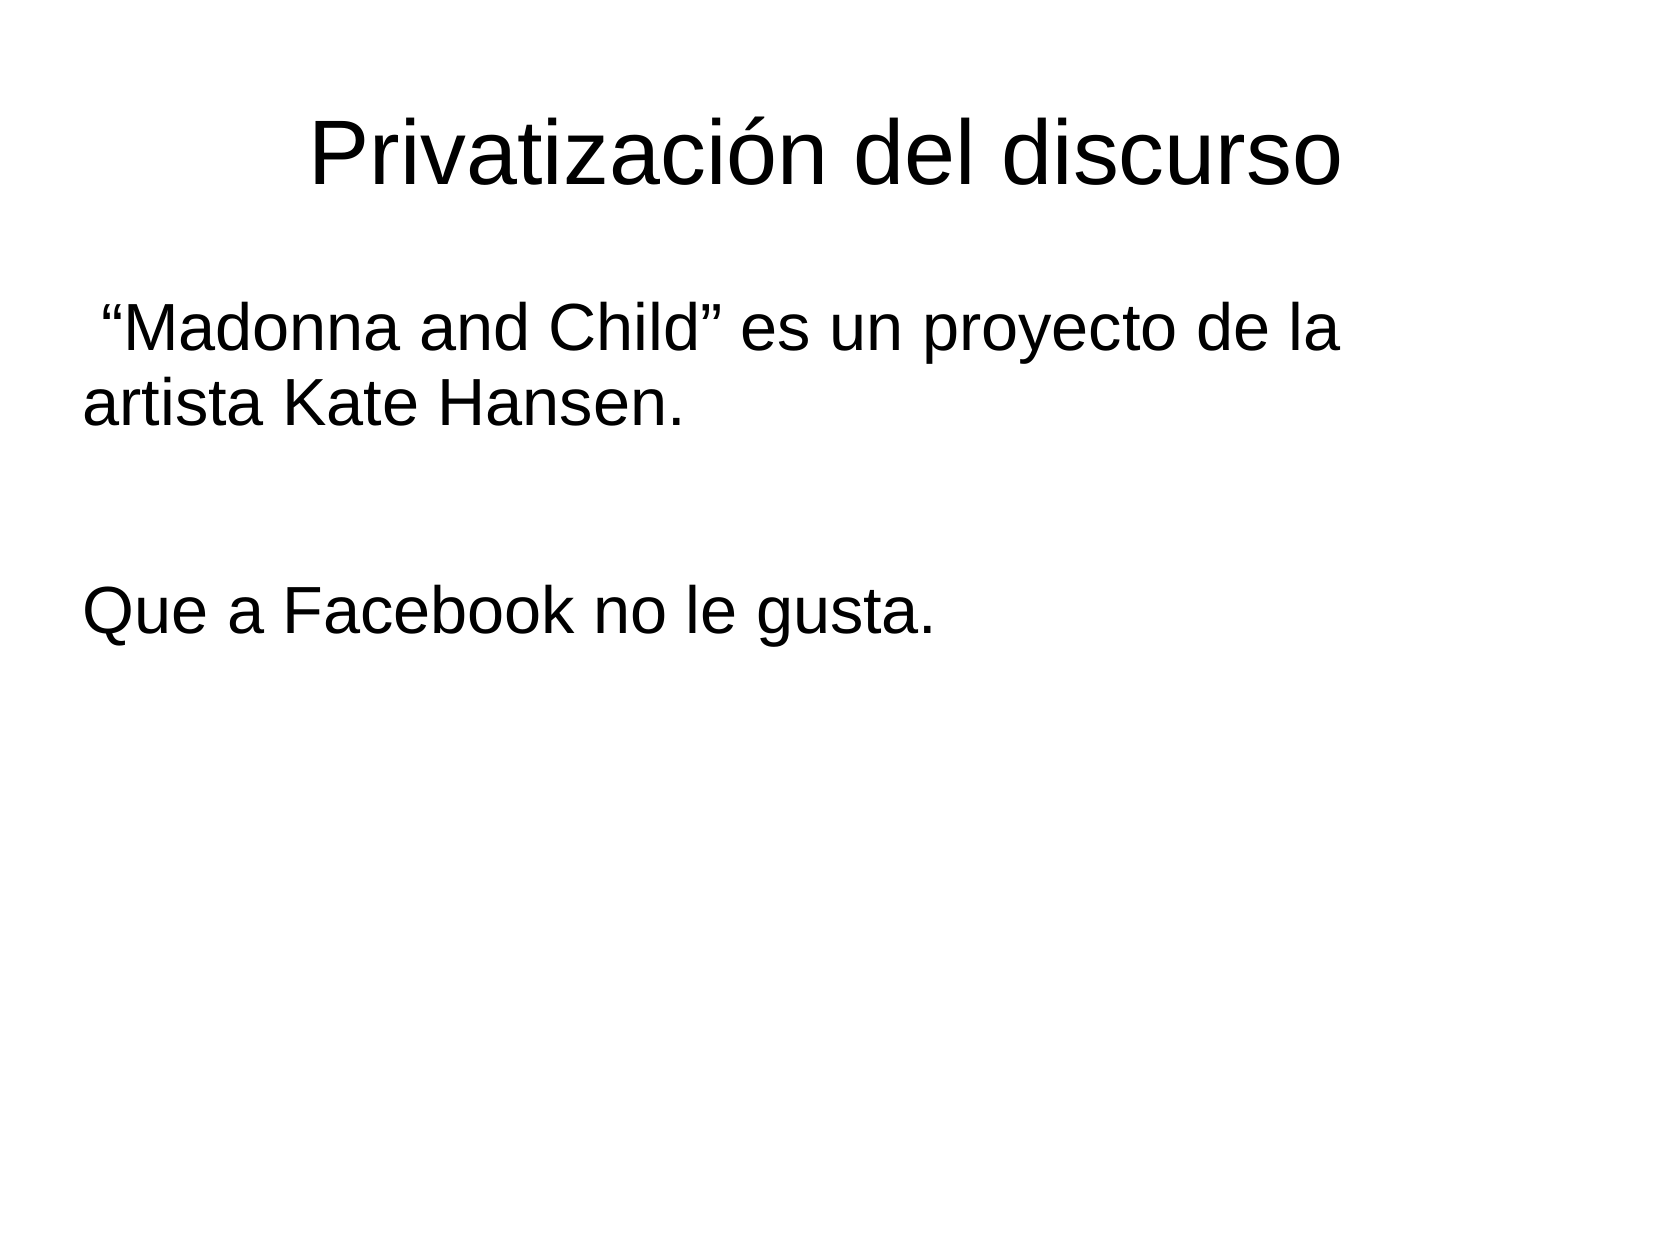

# Privatización del discurso
 “Madonna and Child” es un proyecto de la artista Kate Hansen.
Que a Facebook no le gusta.